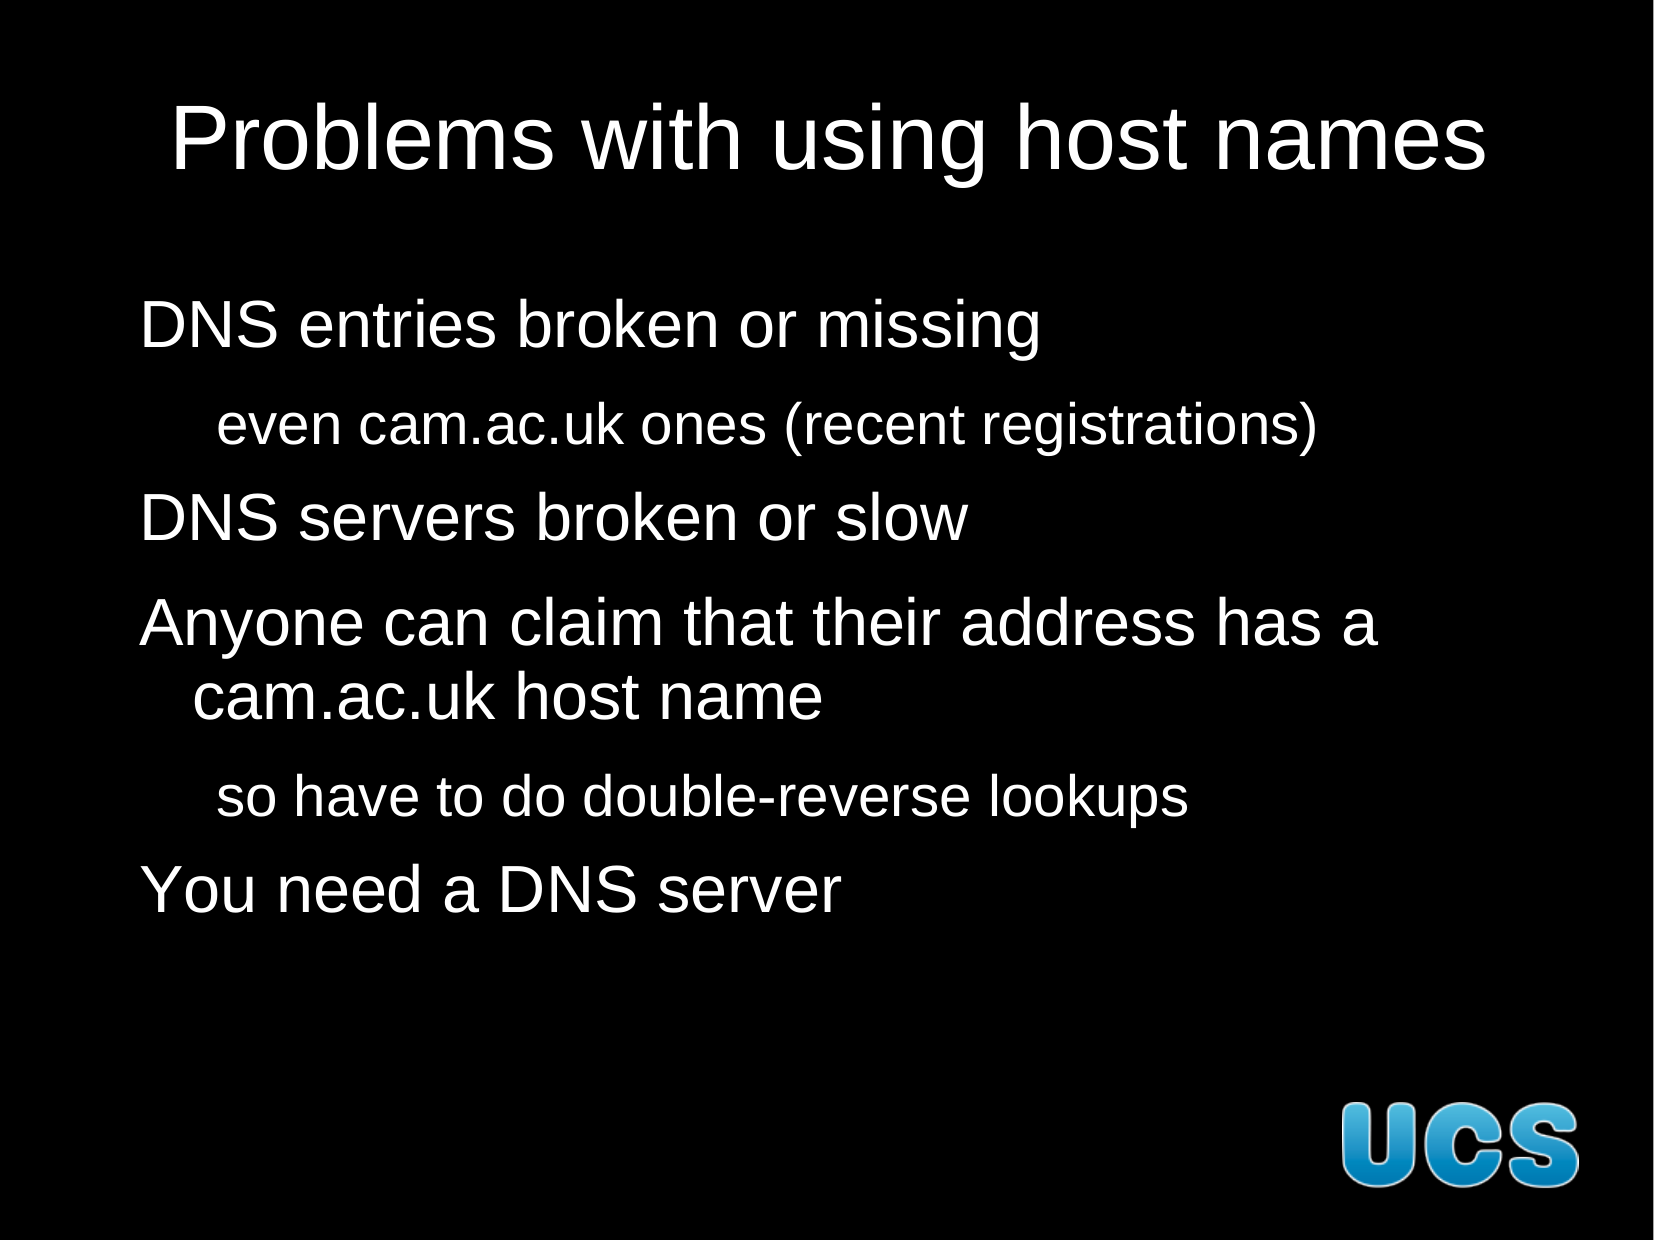

# Problems with using host names
DNS entries broken or missing
even cam.ac.uk ones (recent registrations)
DNS servers broken or slow
Anyone can claim that their address has a cam.ac.uk host name
so have to do double-reverse lookups
You need a DNS server